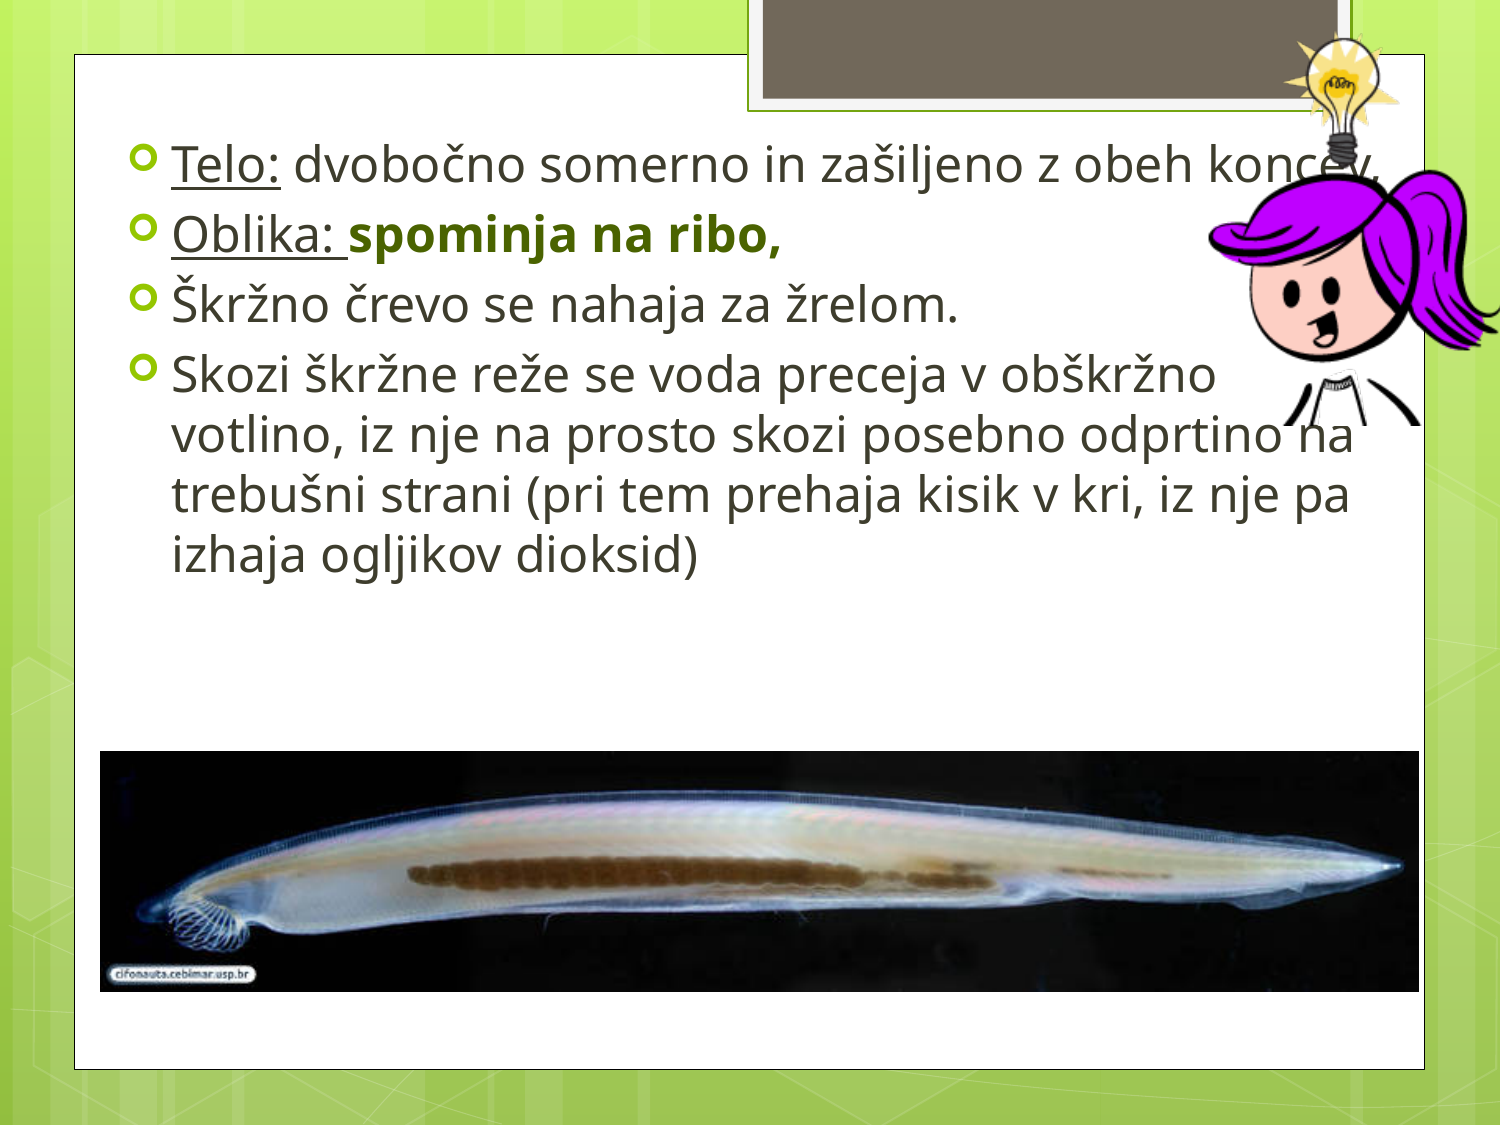

# Telo: dvobočno somerno in zašiljeno z obeh koncev,
Oblika: spominja na ribo,
Škržno črevo se nahaja za žrelom.
Skozi škržne reže se voda preceja v obškržno votlino, iz nje na prosto skozi posebno odprtino na trebušni strani (pri tem prehaja kisik v kri, iz nje pa izhaja ogljikov dioksid)